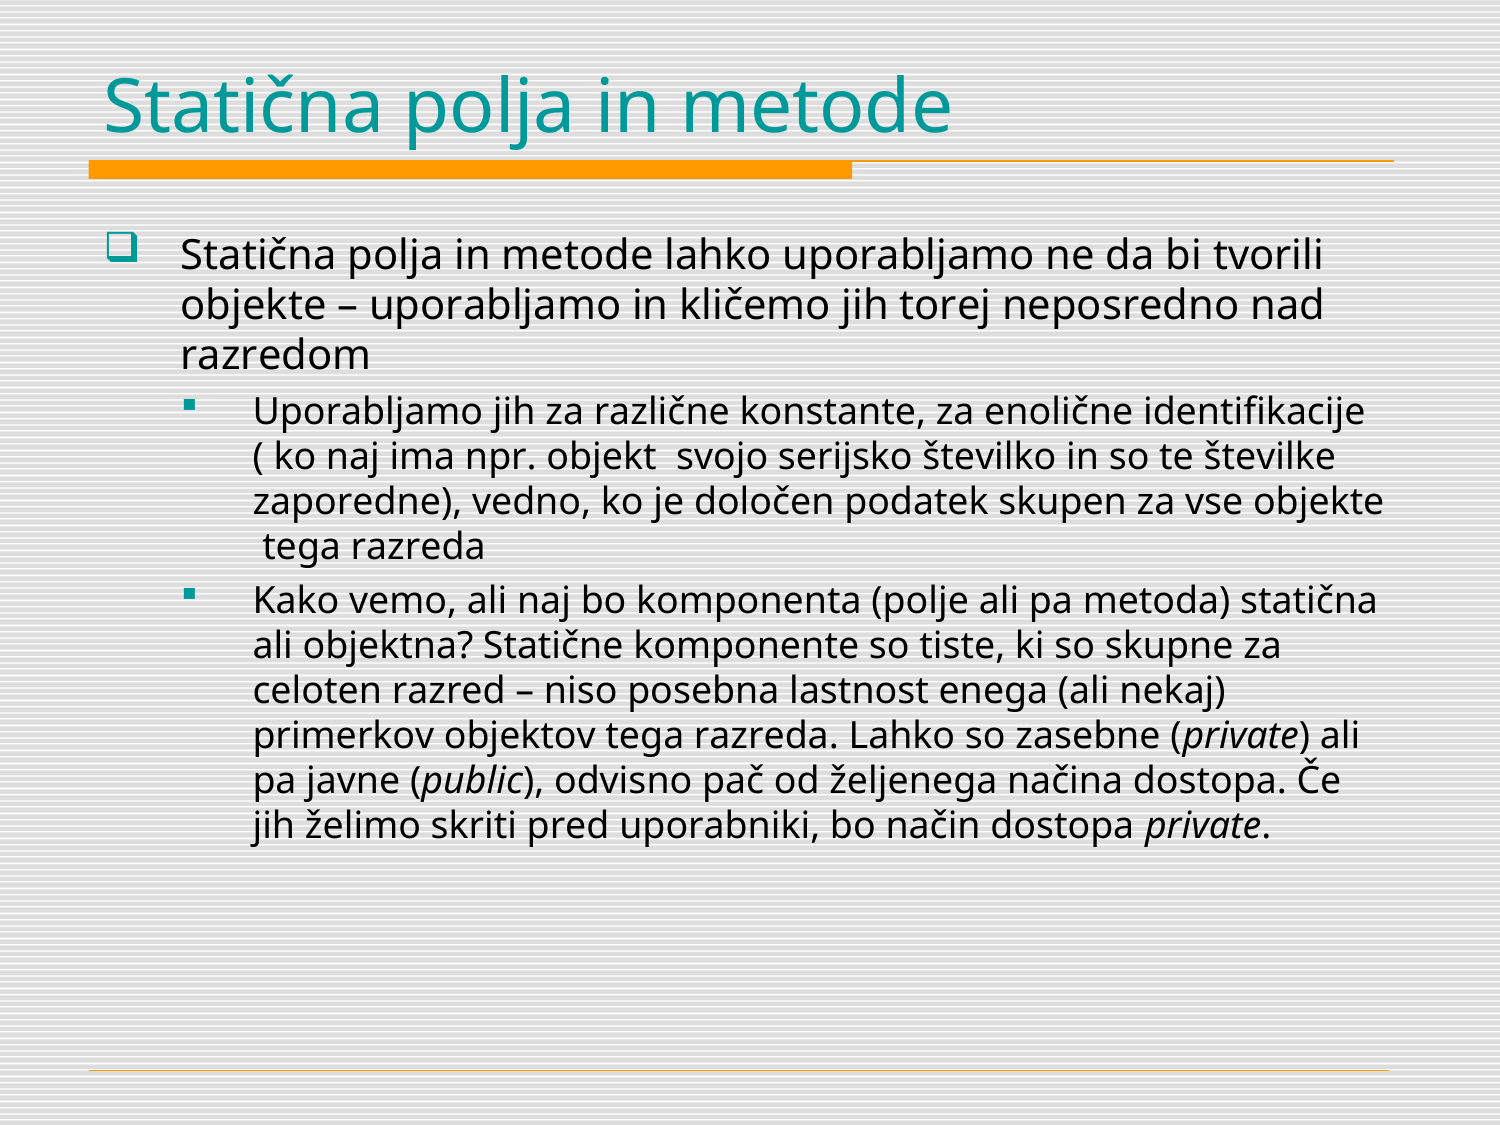

# Statična polja in metode
Statična polja in metode lahko uporabljamo ne da bi tvorili objekte – uporabljamo in kličemo jih torej neposredno nad razredom
Uporabljamo jih za različne konstante, za enolične identifikacije ( ko naj ima npr. objekt svojo serijsko številko in so te številke zaporedne), vedno, ko je določen podatek skupen za vse objekte tega razreda
Kako vemo, ali naj bo komponenta (polje ali pa metoda) statična ali objektna? Statične komponente so tiste, ki so skupne za celoten razred – niso posebna lastnost enega (ali nekaj) primerkov objektov tega razreda. Lahko so zasebne (private) ali pa javne (public), odvisno pač od željenega načina dostopa. Če jih želimo skriti pred uporabniki, bo način dostopa private.